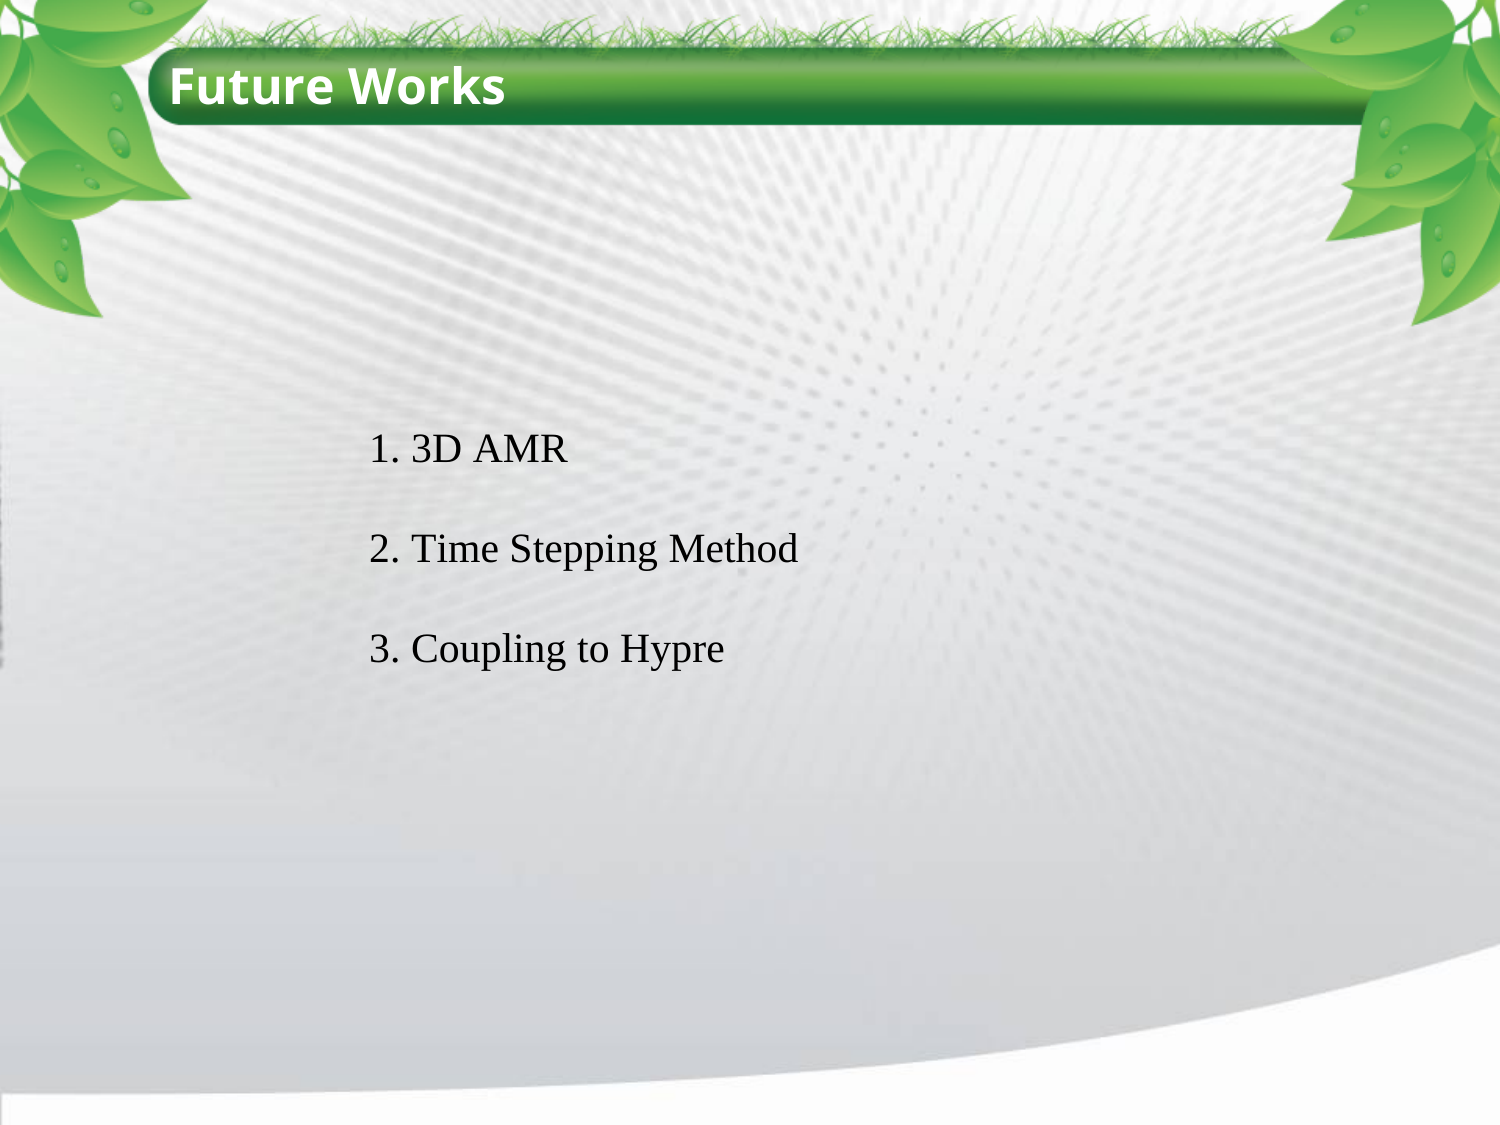

Future Works
1. 3D AMR
2. Time Stepping Method
3. Coupling to Hypre